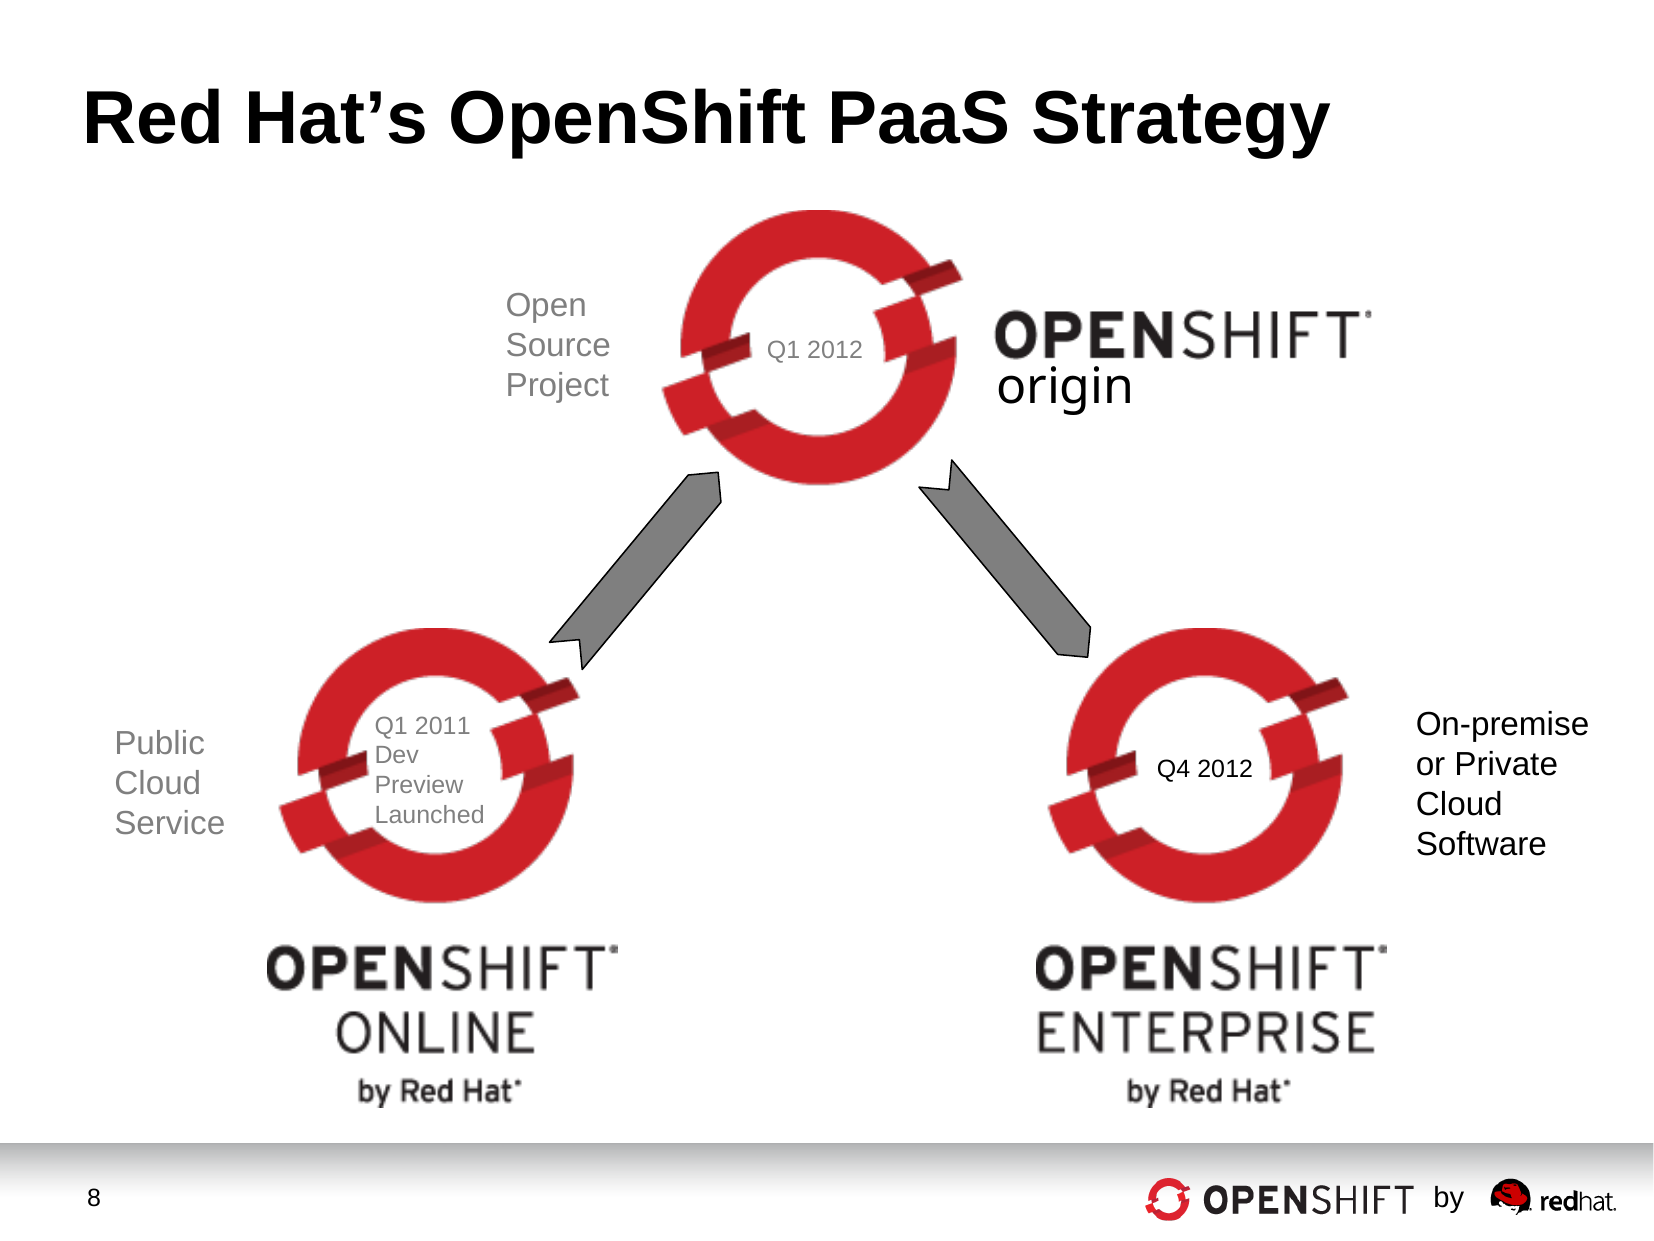

# Red Hat’s OpenShift PaaS Strategy
Open Source Project
Q1 2012
origin
Q4 2012
Q1 2011
Dev
Preview
Launched
Public Cloud Service
On-premise or Private Cloud Software